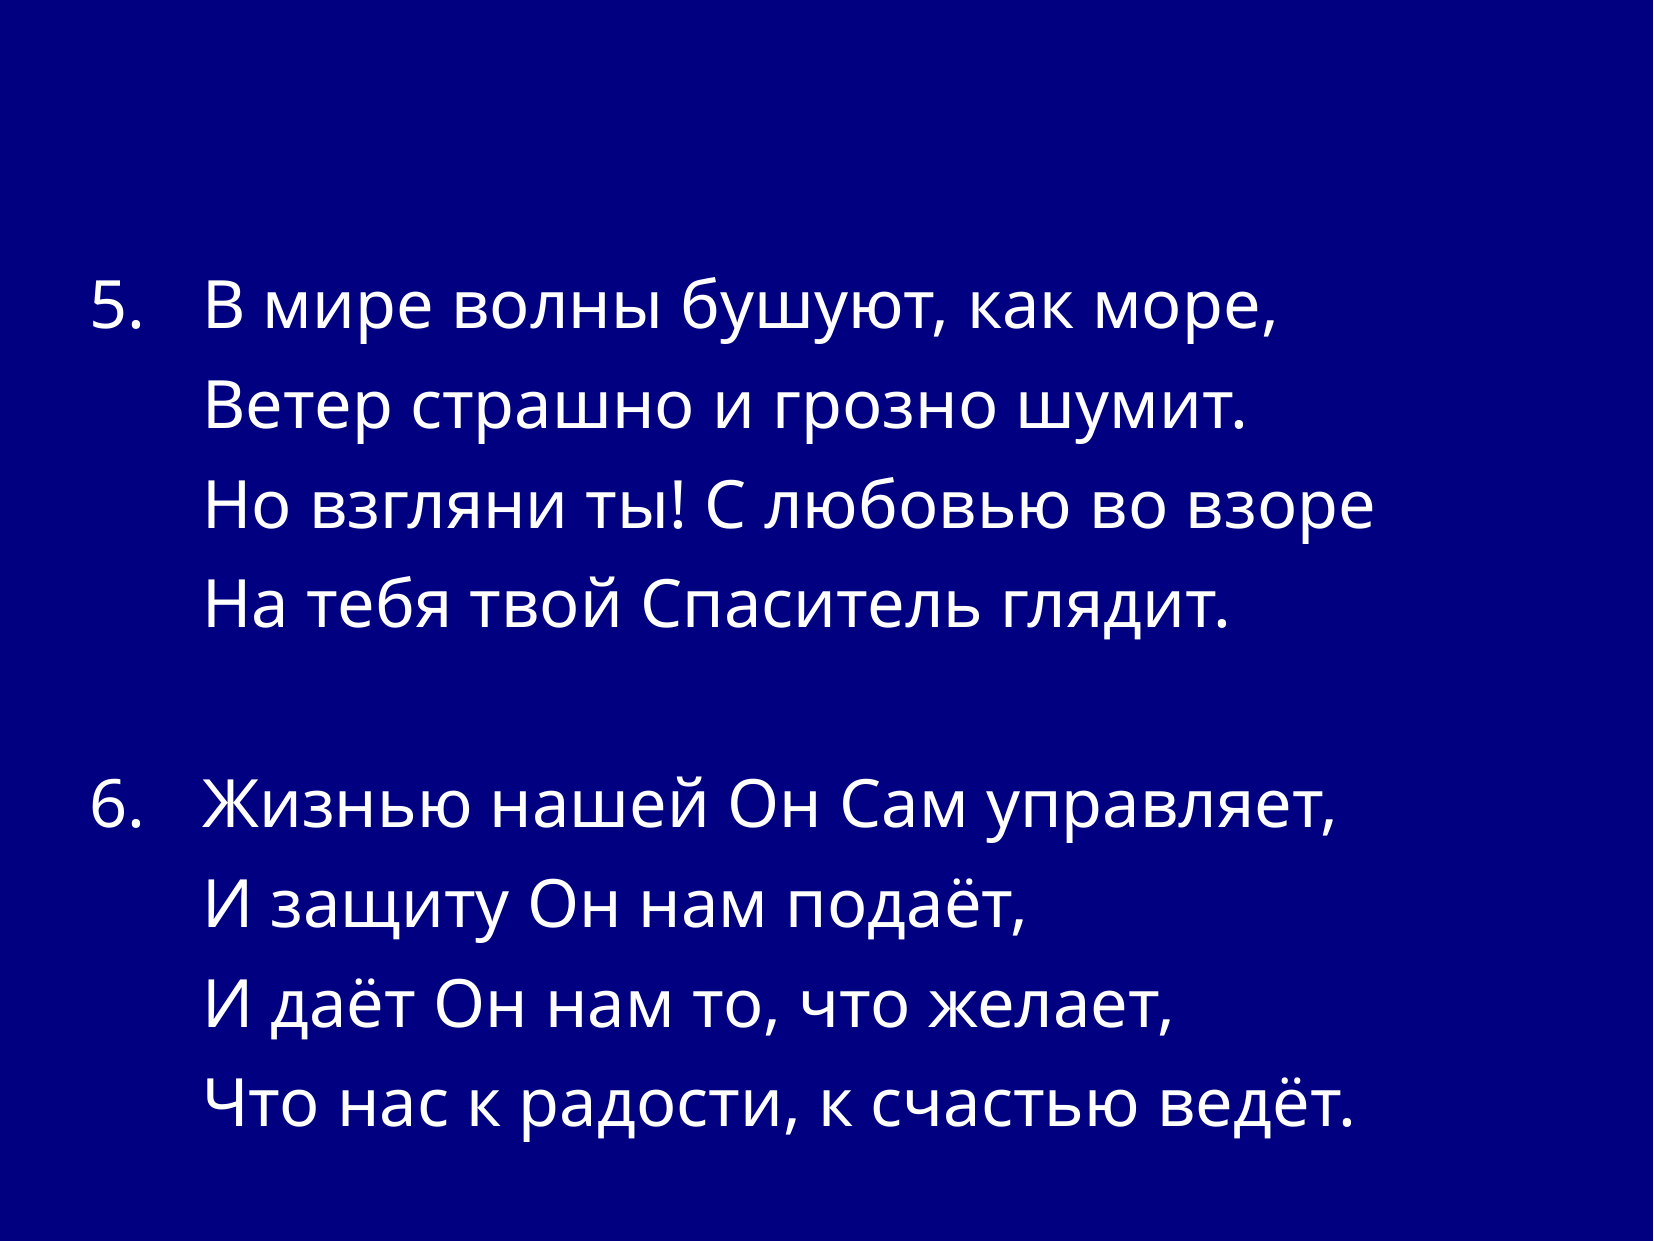

5.	В мире волны бушуют, как море,
	Ветер страшно и грозно шумит.
	Но взгляни ты! С любовью во взоре
	На тебя твой Спаситель глядит.
6.	Жизнью нашей Он Сам управляет,
	И защиту Он нам подаёт,
	И даёт Он нам то, что желает,
	Что нас к радости, к счастью ведёт.